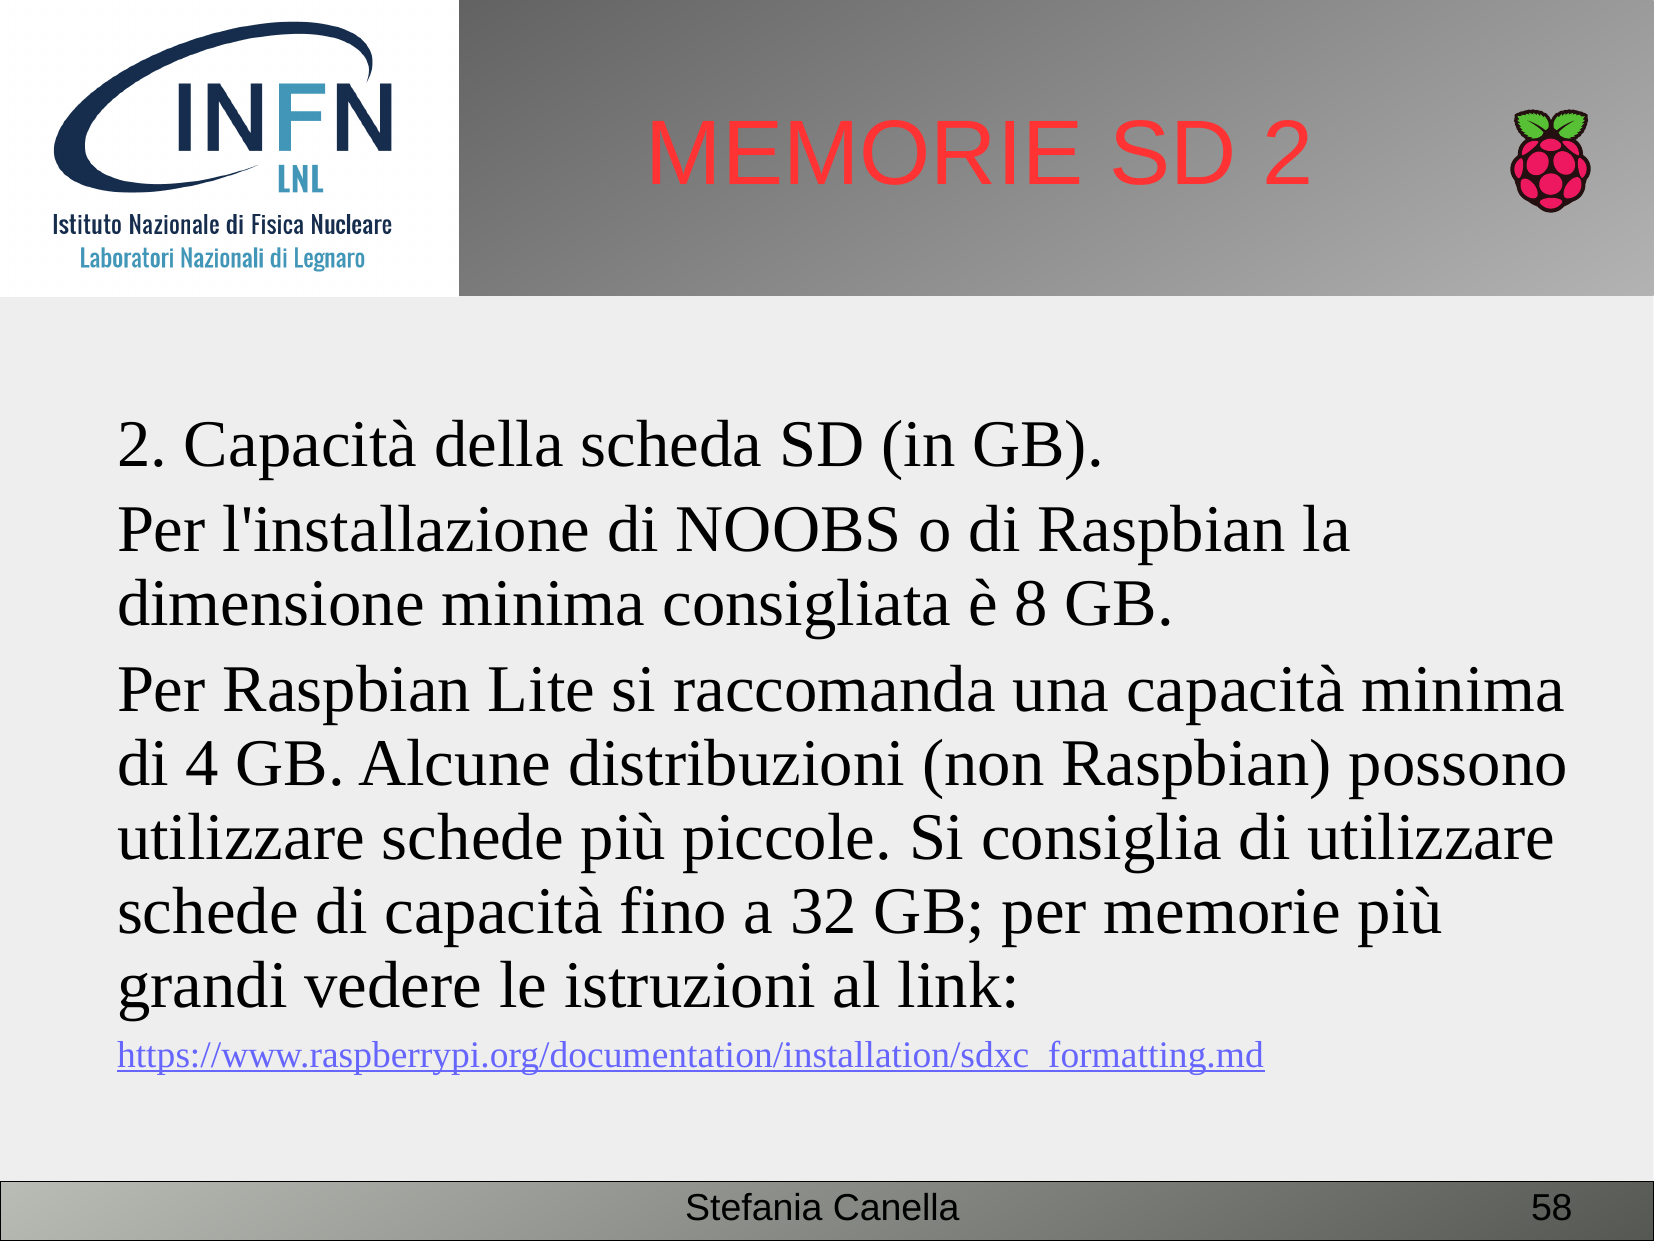

# MEMORIE SD 2
2. Capacità della scheda SD (in GB).
Per l'installazione di NOOBS o di Raspbian la dimensione minima consigliata è 8 GB.
Per Raspbian Lite si raccomanda una capacità minima di 4 GB. Alcune distribuzioni (non Raspbian) possono utilizzare schede più piccole. Si consiglia di utilizzare schede di capacità fino a 32 GB; per memorie più grandi vedere le istruzioni al link:
https://www.raspberrypi.org/documentation/installation/sdxc_formatting.md
Stefania Canella